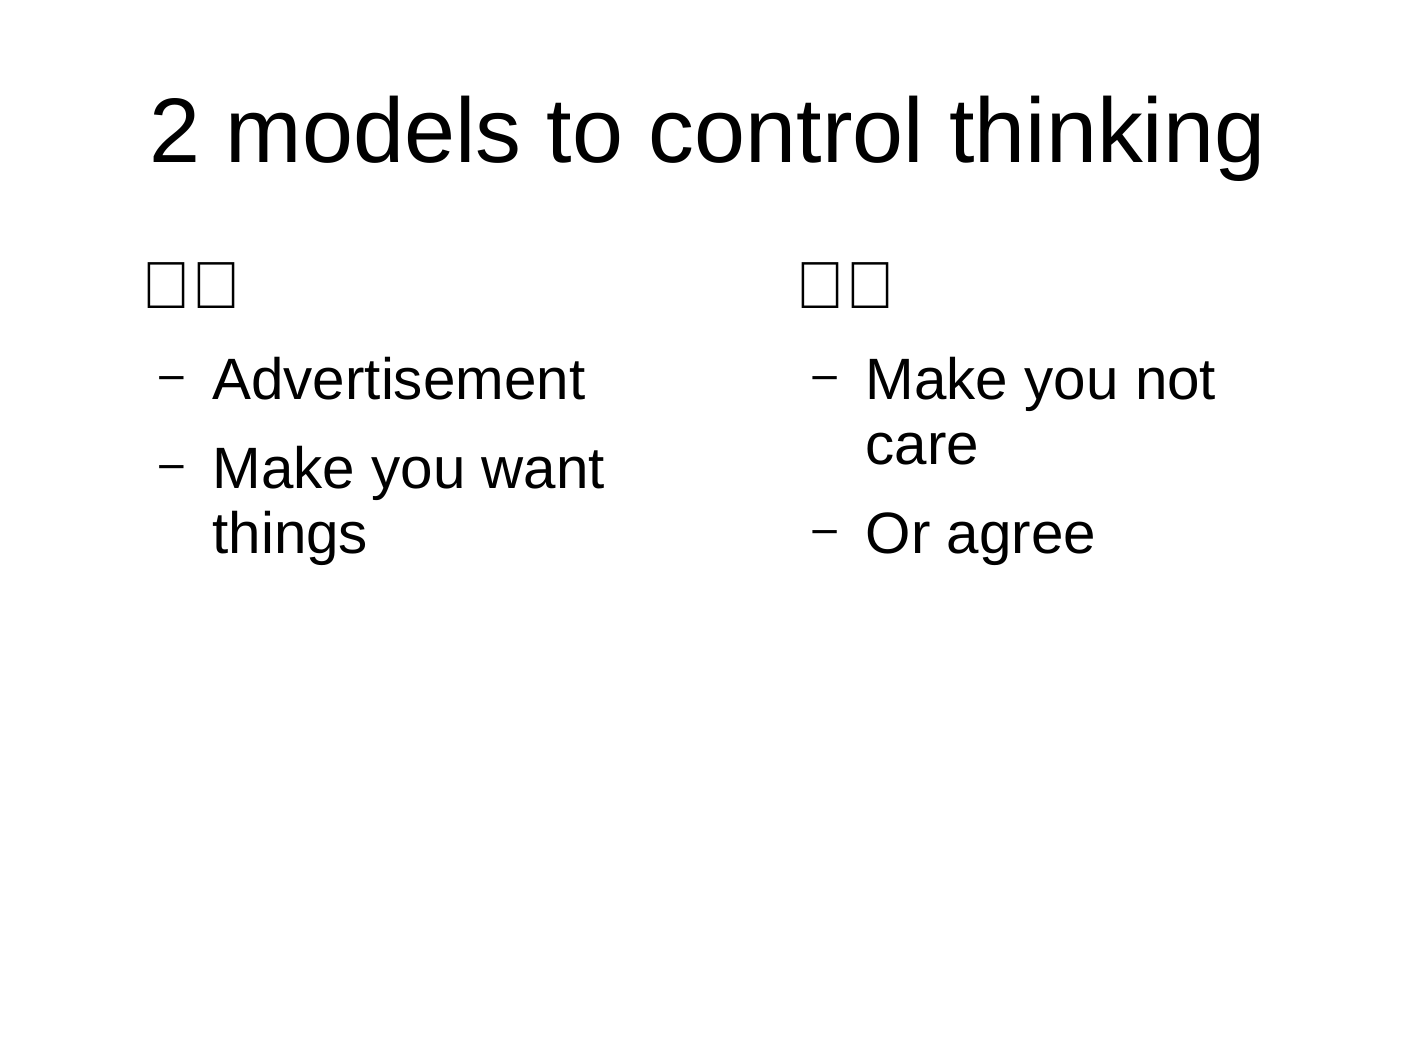

# 2 models to control thinking
🇺🇸
Advertisement
Make you want things
🇨🇳
Make you not care
Or agree